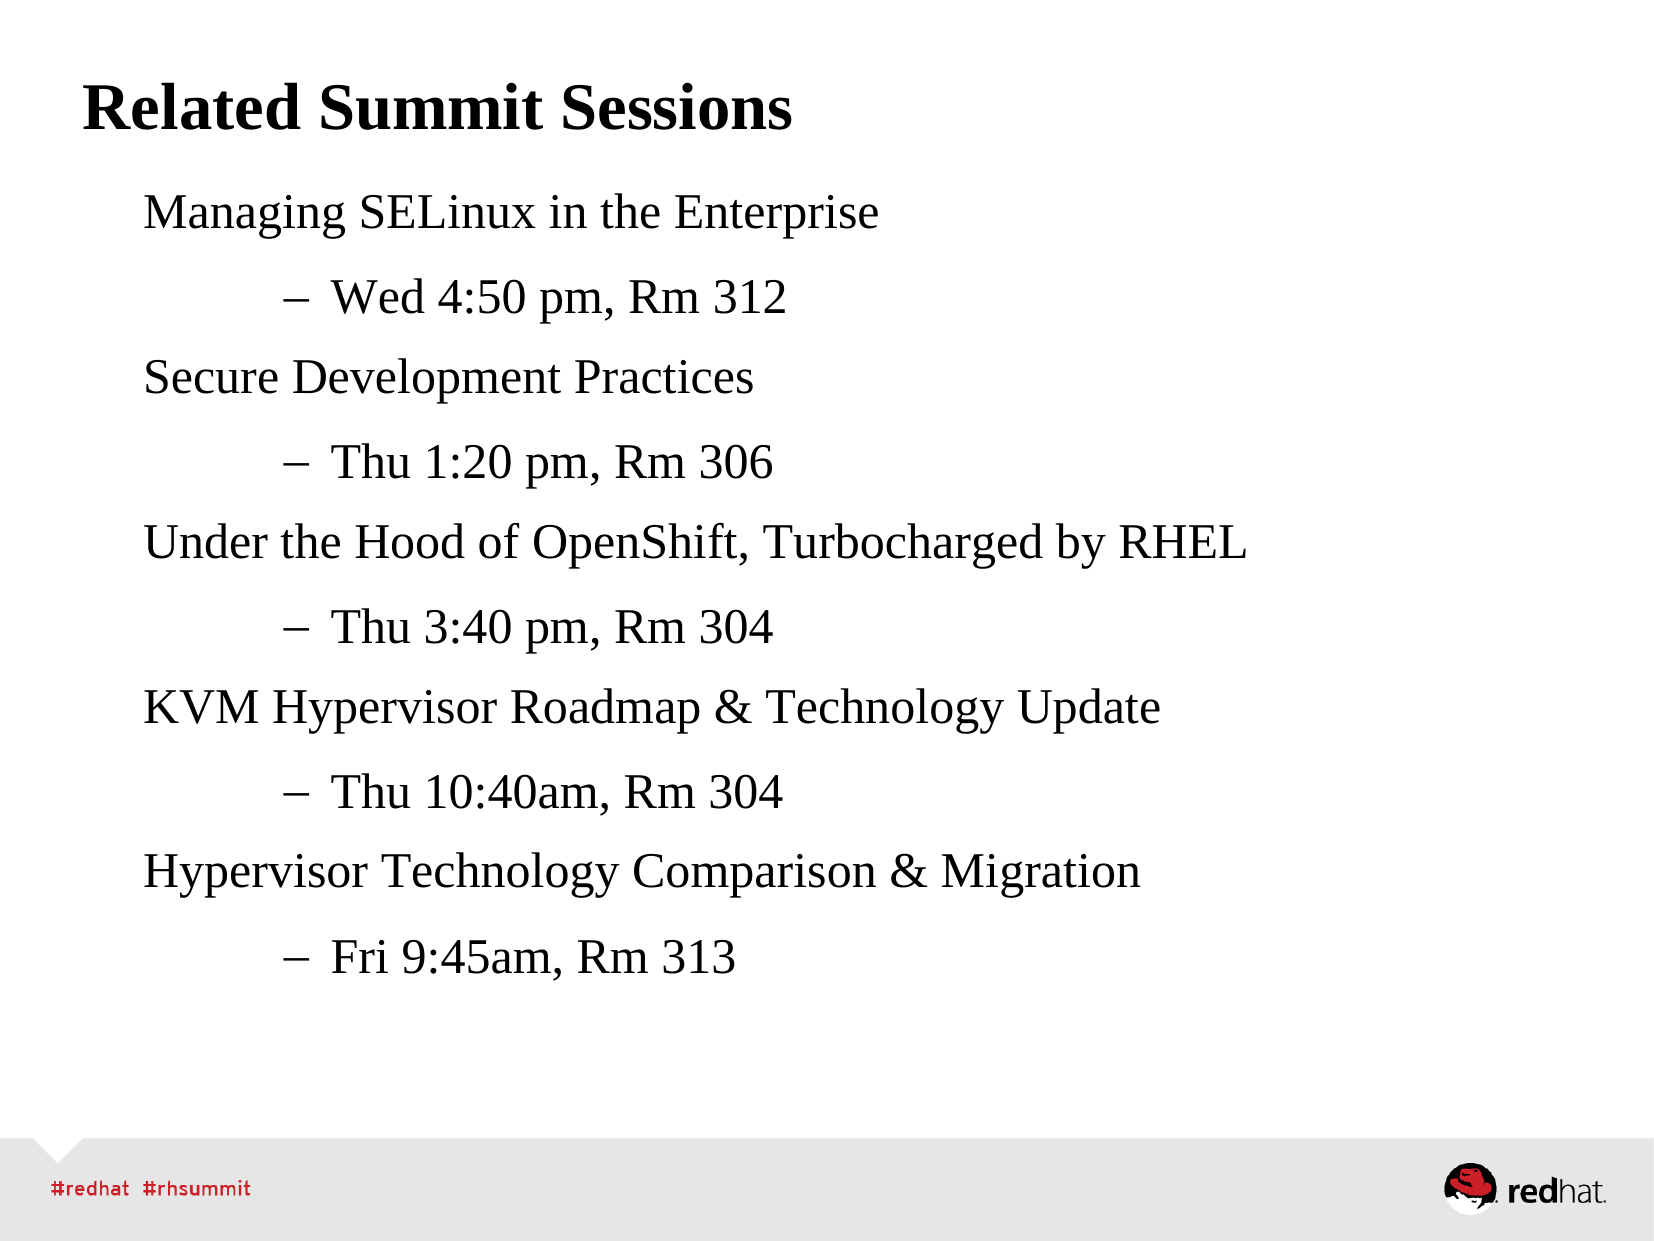

# Related Summit Sessions
Managing SELinux in the Enterprise
Wed 4:50 pm, Rm 312
Secure Development Practices
Thu 1:20 pm, Rm 306
Under the Hood of OpenShift, Turbocharged by RHEL
Thu 3:40 pm, Rm 304
KVM Hypervisor Roadmap & Technology Update
Thu 10:40am, Rm 304
Hypervisor Technology Comparison & Migration
Fri 9:45am, Rm 313